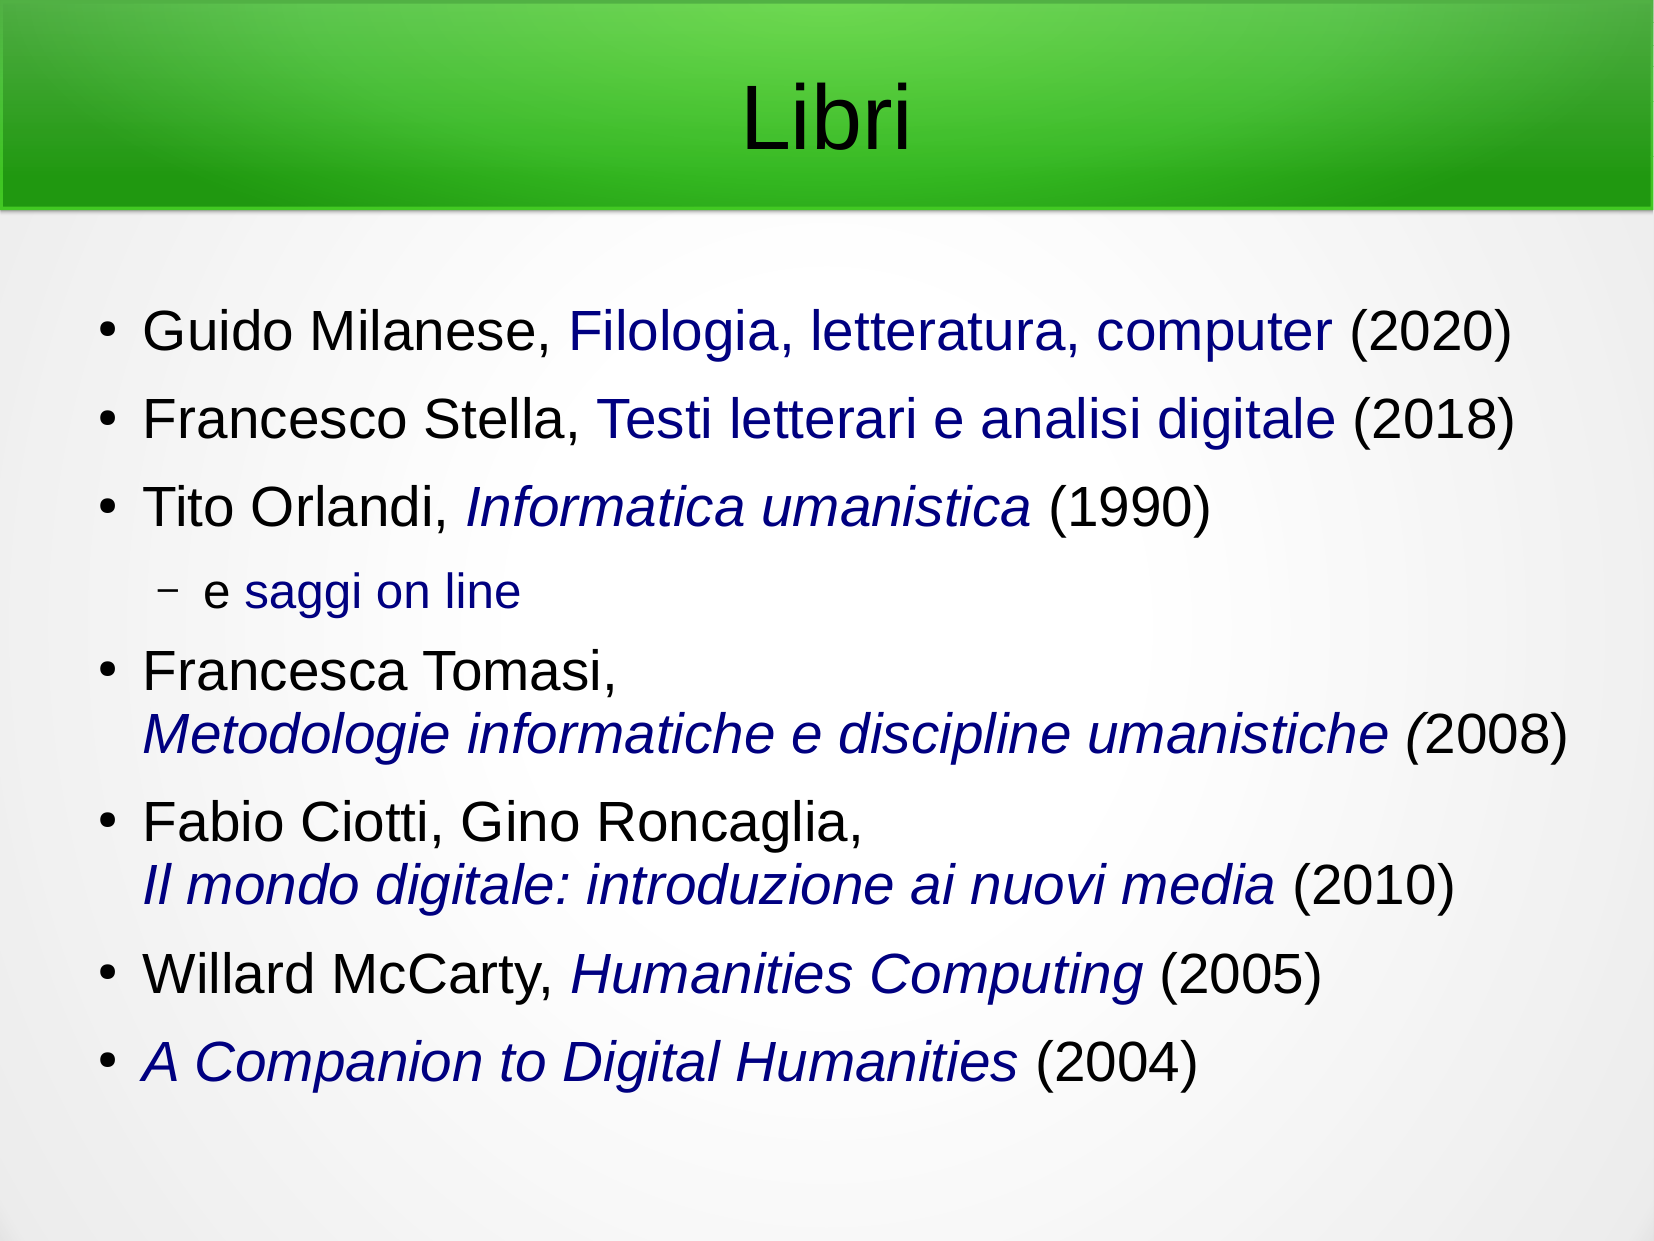

# Libri
Guido Milanese, Filologia, letteratura, computer (2020)
Francesco Stella, Testi letterari e analisi digitale (2018)
Tito Orlandi, Informatica umanistica (1990)
e saggi on line
Francesca Tomasi, Metodologie informatiche e discipline umanistiche (2008)
Fabio Ciotti, Gino Roncaglia, Il mondo digitale: introduzione ai nuovi media (2010)
Willard McCarty, Humanities Computing (2005)
A Companion to Digital Humanities (2004)